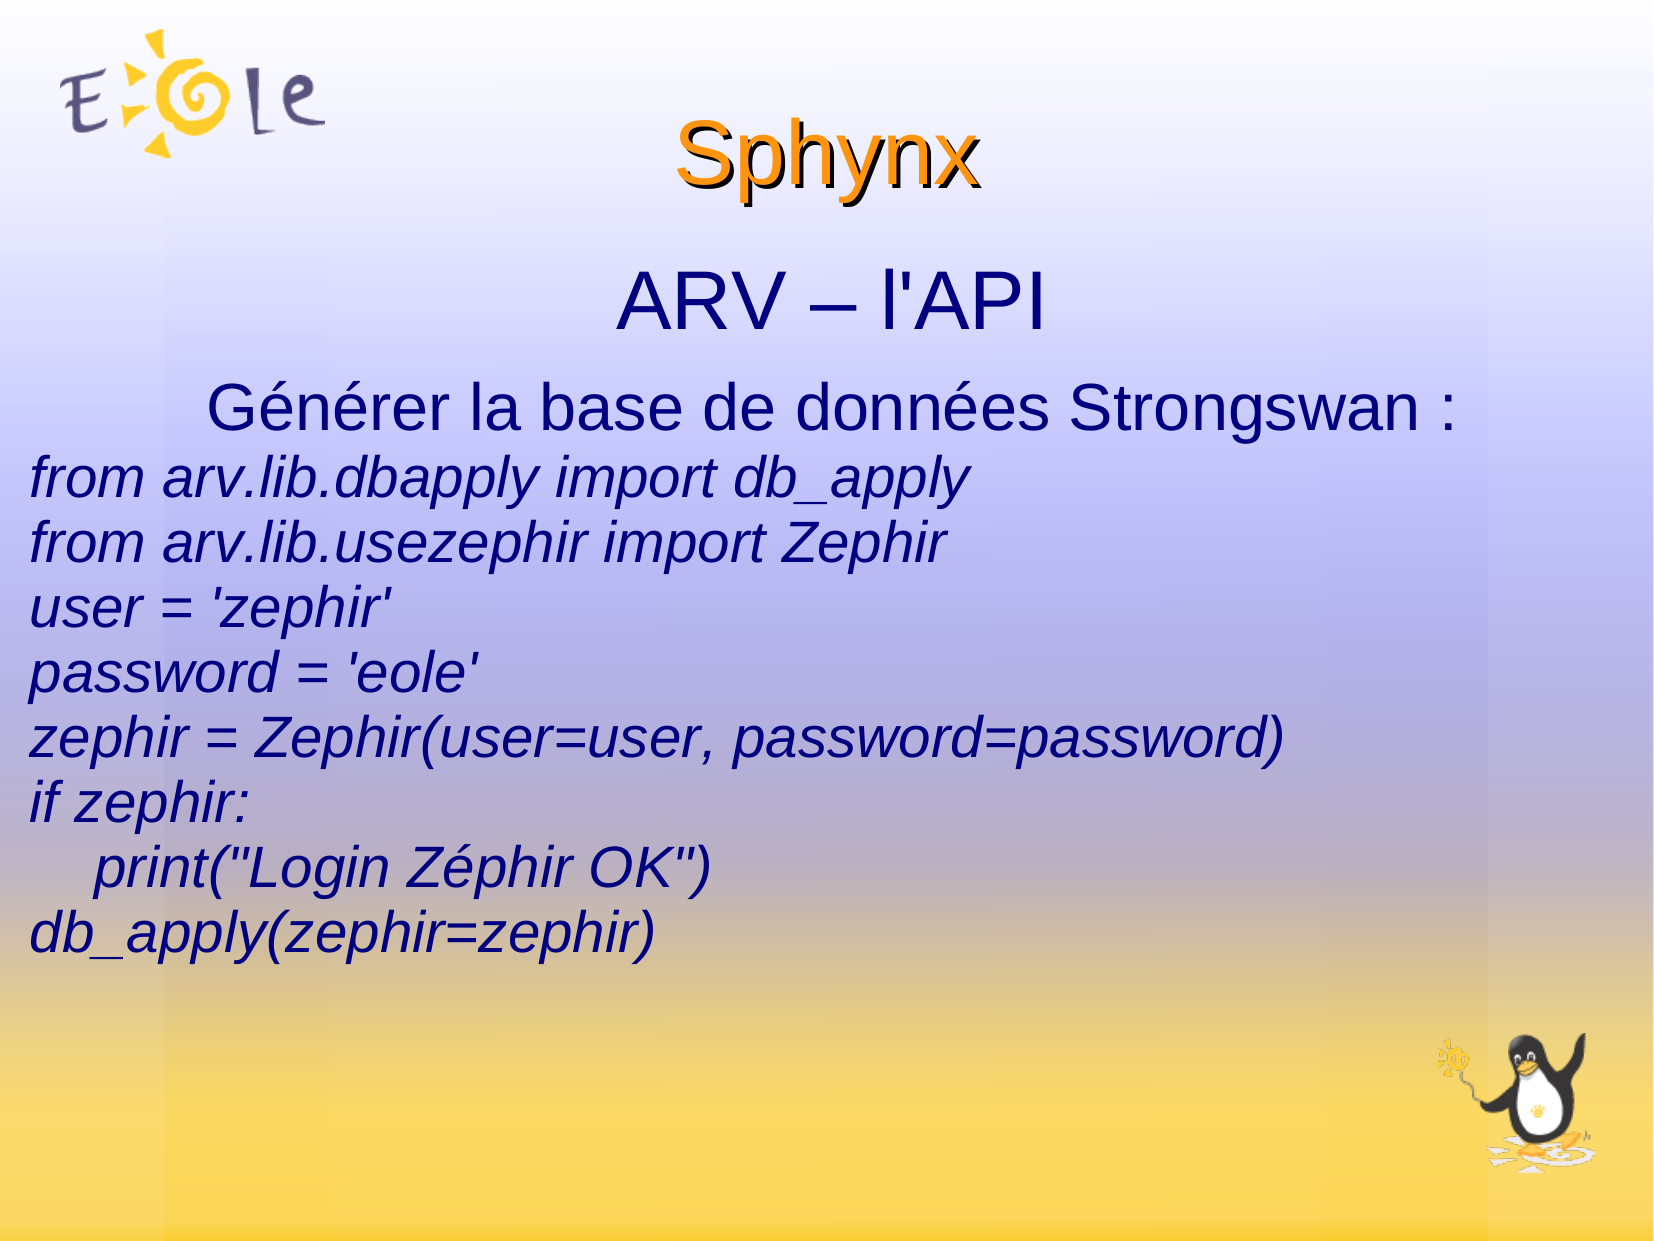

# Sphynx
ARV – l'API
Générer la base de données Strongswan :
from arv.lib.dbapply import db_apply
from arv.lib.usezephir import Zephir
user = 'zephir'
password = 'eole'
zephir = Zephir(user=user, password=password)
if zephir:
 print("Login Zéphir OK")
db_apply(zephir=zephir)